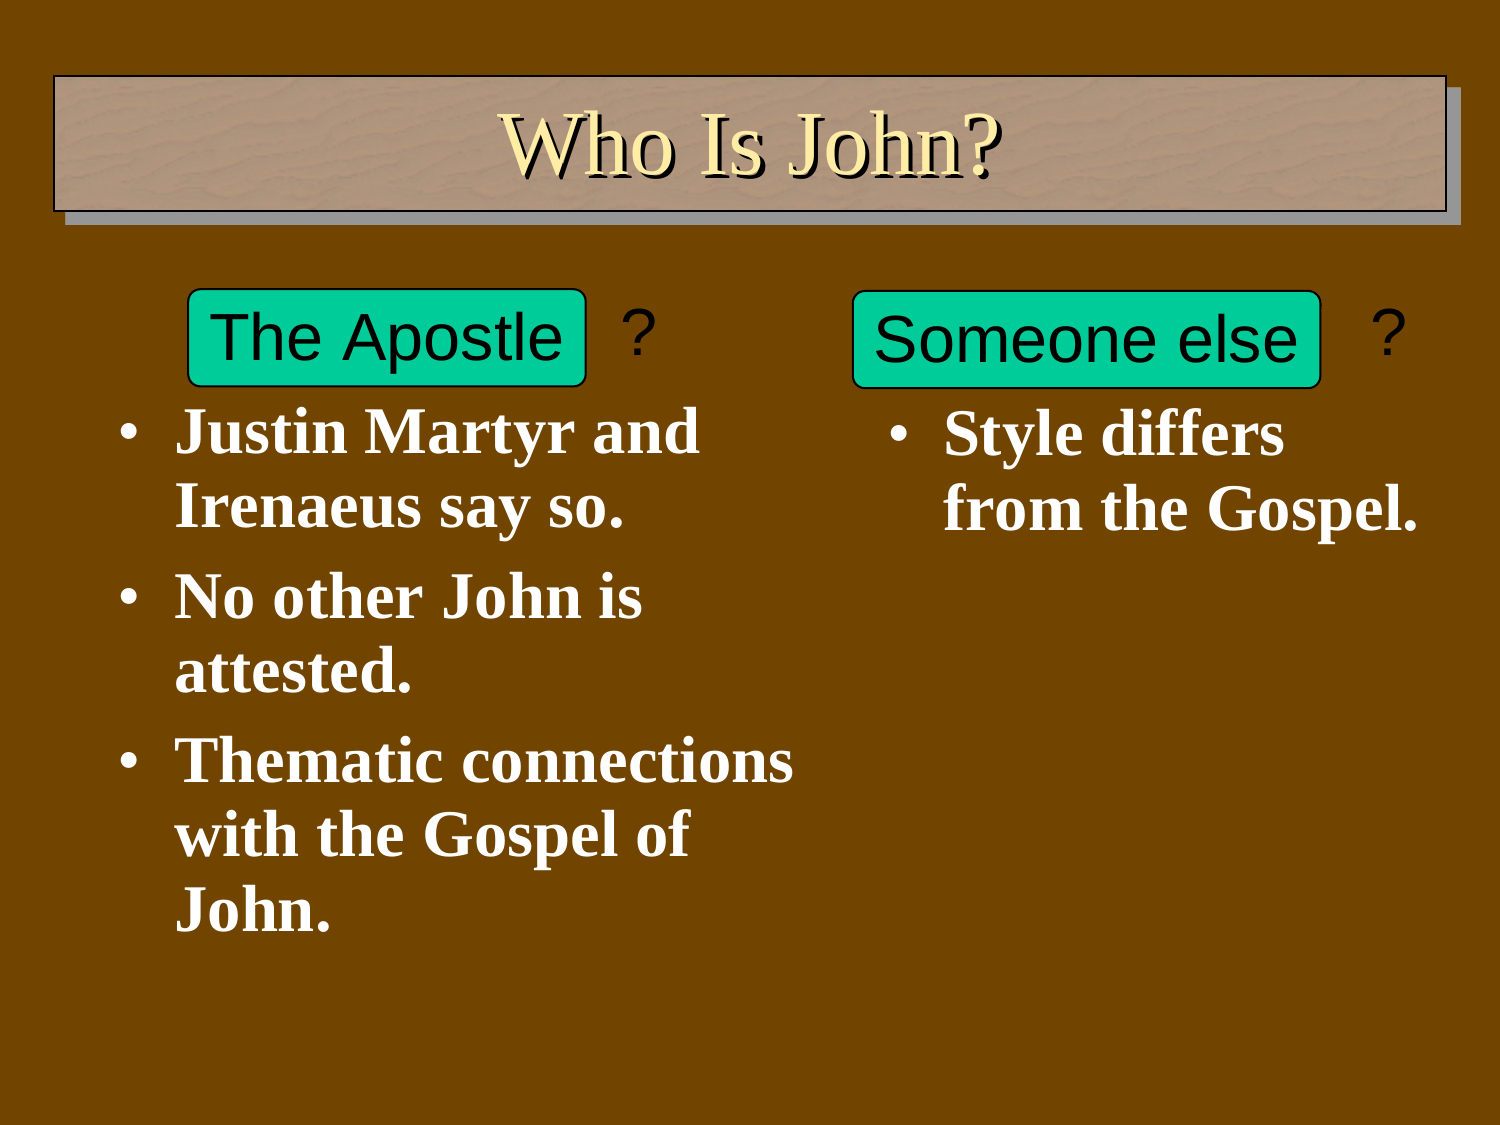

# Who Is John?
?
?
The Apostle
Someone else
Justin Martyr and Irenaeus say so.
No other John is attested.
Thematic connections with the Gospel of John.
Style differs from the Gospel.